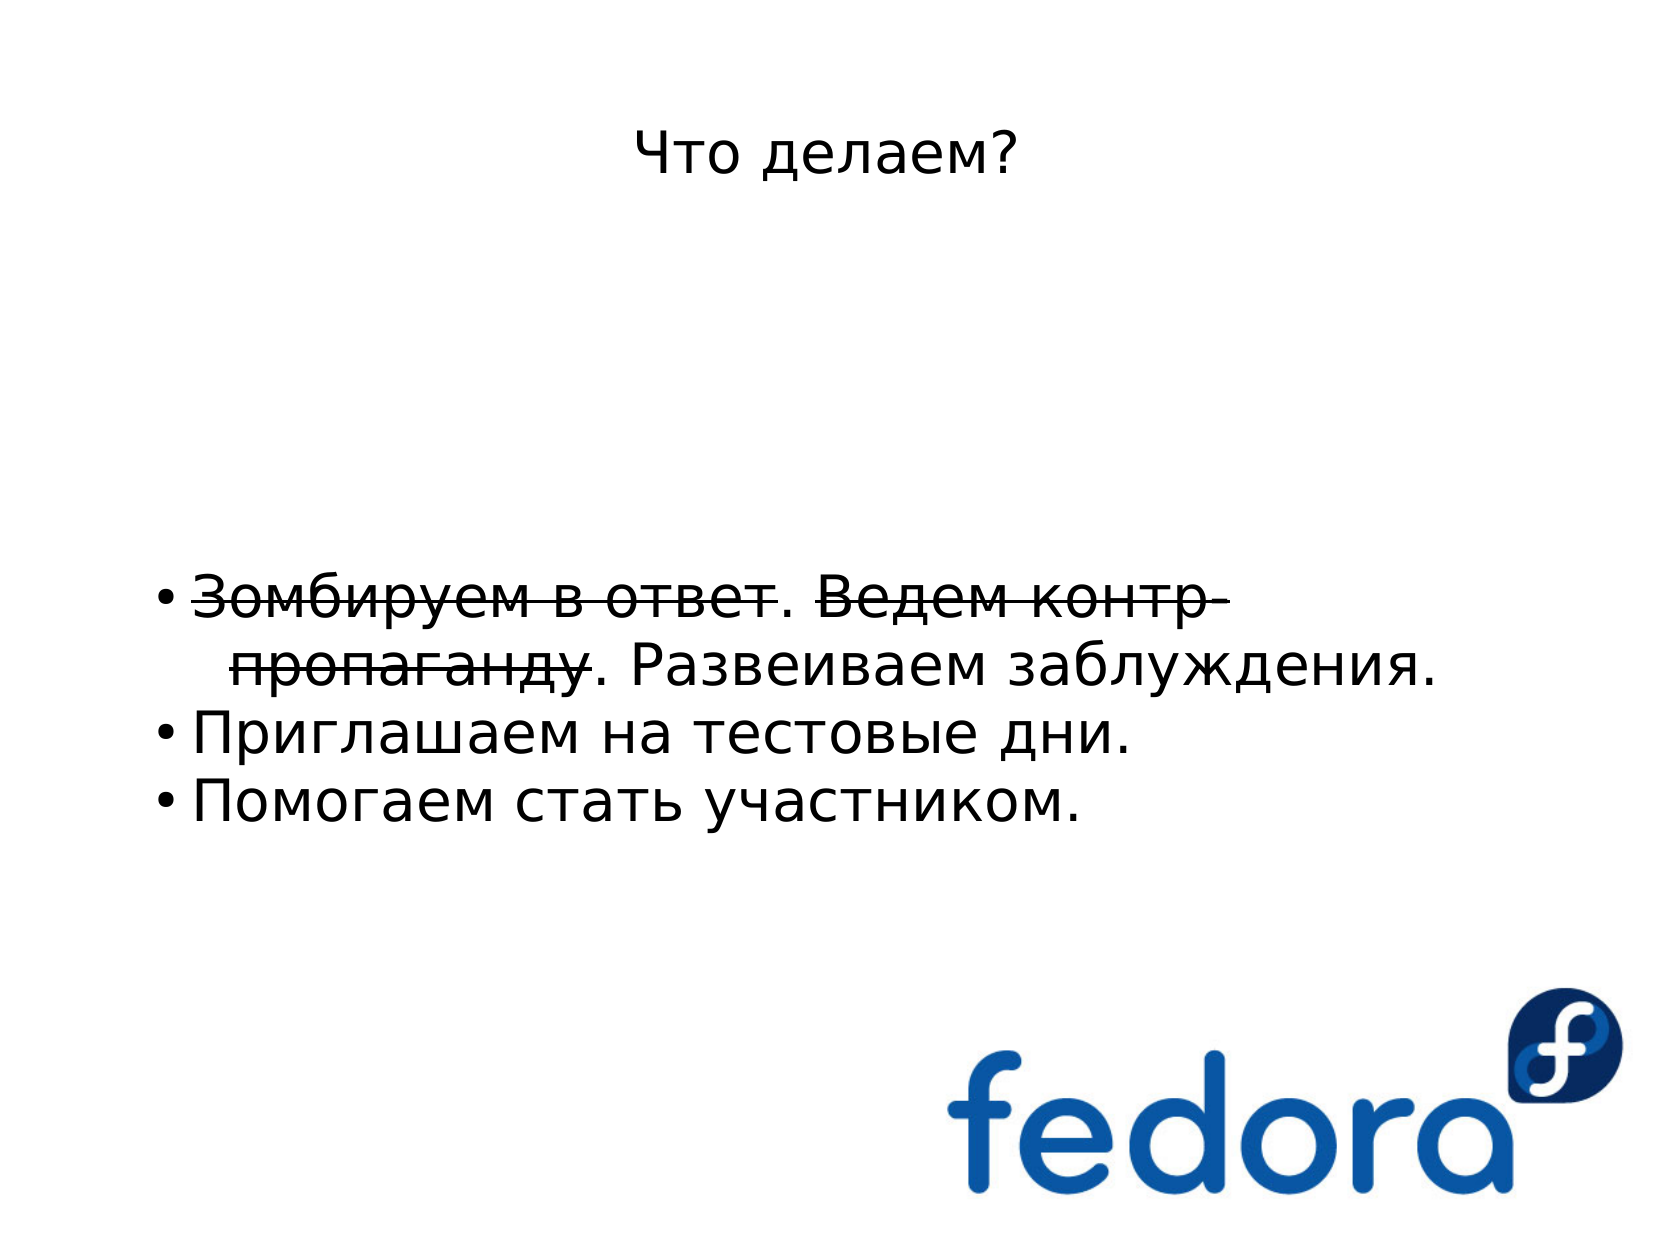

# Что делаем?
Зомбируем в ответ. Ведем контр-пропаганду. Развеиваем заблуждения.
Приглашаем на тестовые дни.
Помогаем стать участником.